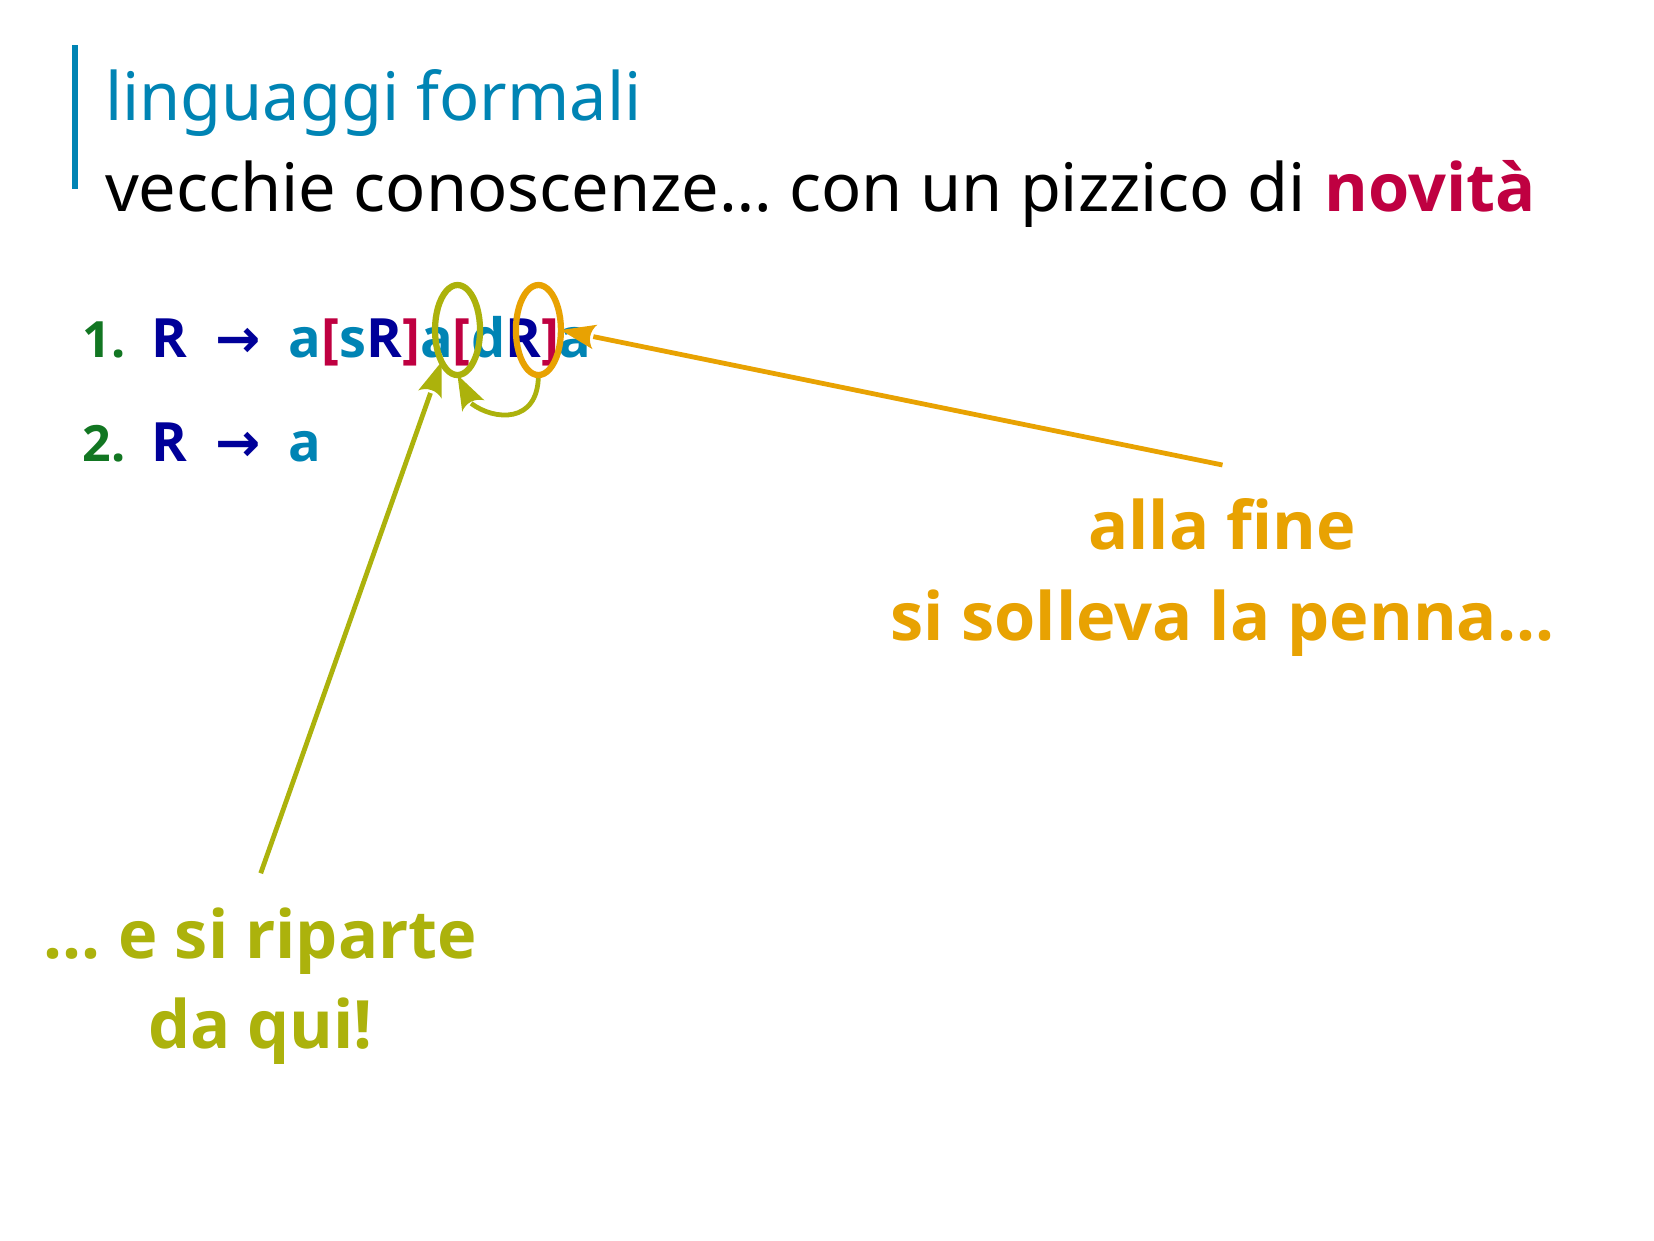

# linguaggi formali vecchie conoscenze… con un pizzico di novità
1. R → a[sR]a[dR]a
2. R → a
alla fine
si solleva la penna…
… e si riparte
da qui!